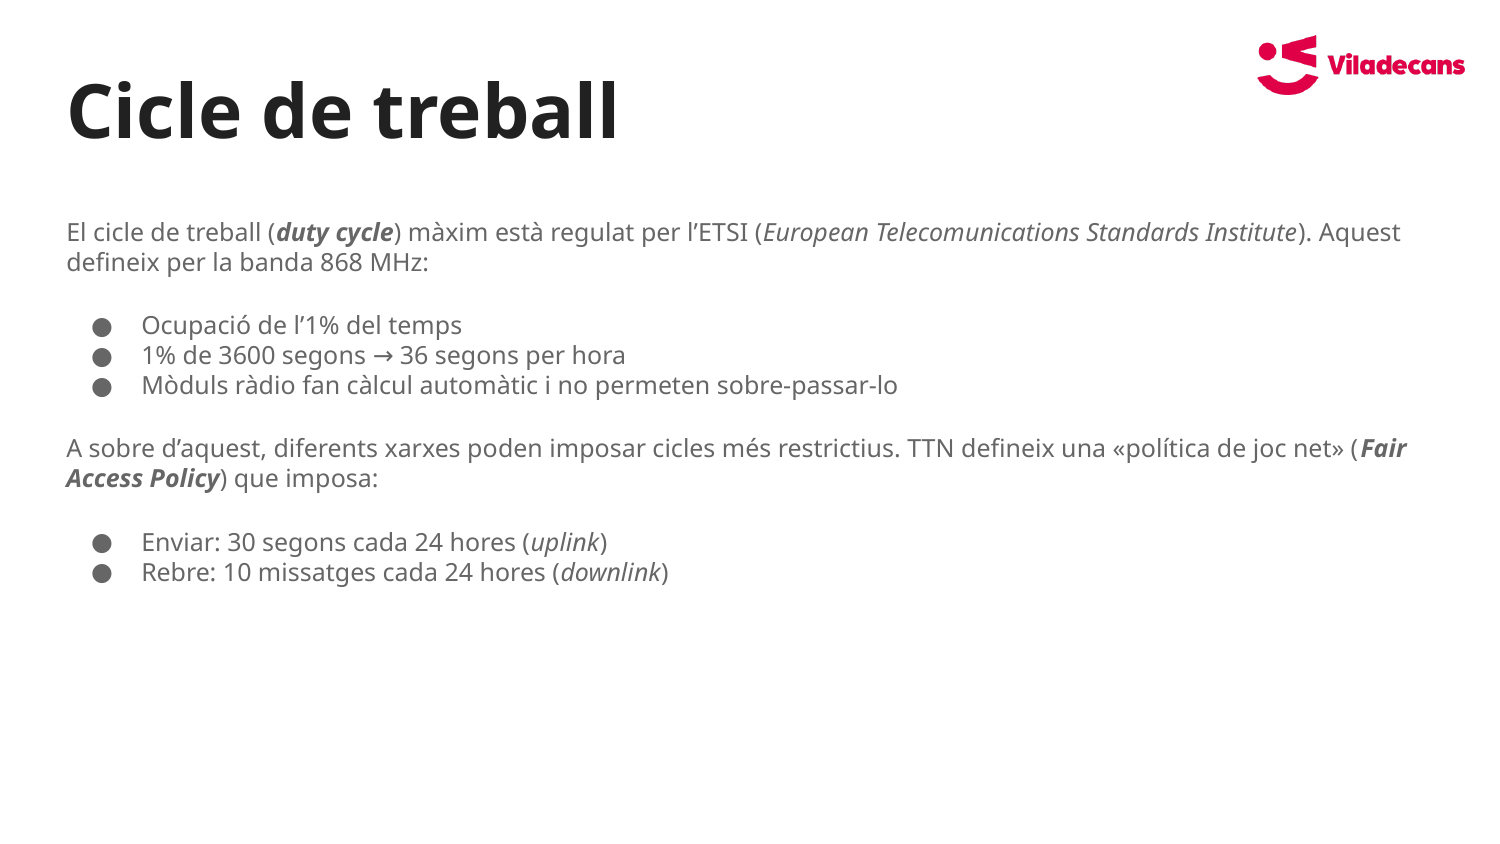

# Cicle de treball
El cicle de treball (duty cycle) màxim està regulat per l’ETSI (European Telecomunications Standards Institute). Aquest defineix per la banda 868 MHz:
Ocupació de l’1% del temps
1% de 3600 segons → 36 segons per hora
Mòduls ràdio fan càlcul automàtic i no permeten sobre-passar-lo
A sobre d’aquest, diferents xarxes poden imposar cicles més restrictius. TTN defineix una «política de joc net» (Fair Access Policy) que imposa:
Enviar: 30 segons cada 24 hores (uplink)
Rebre: 10 missatges cada 24 hores (downlink)